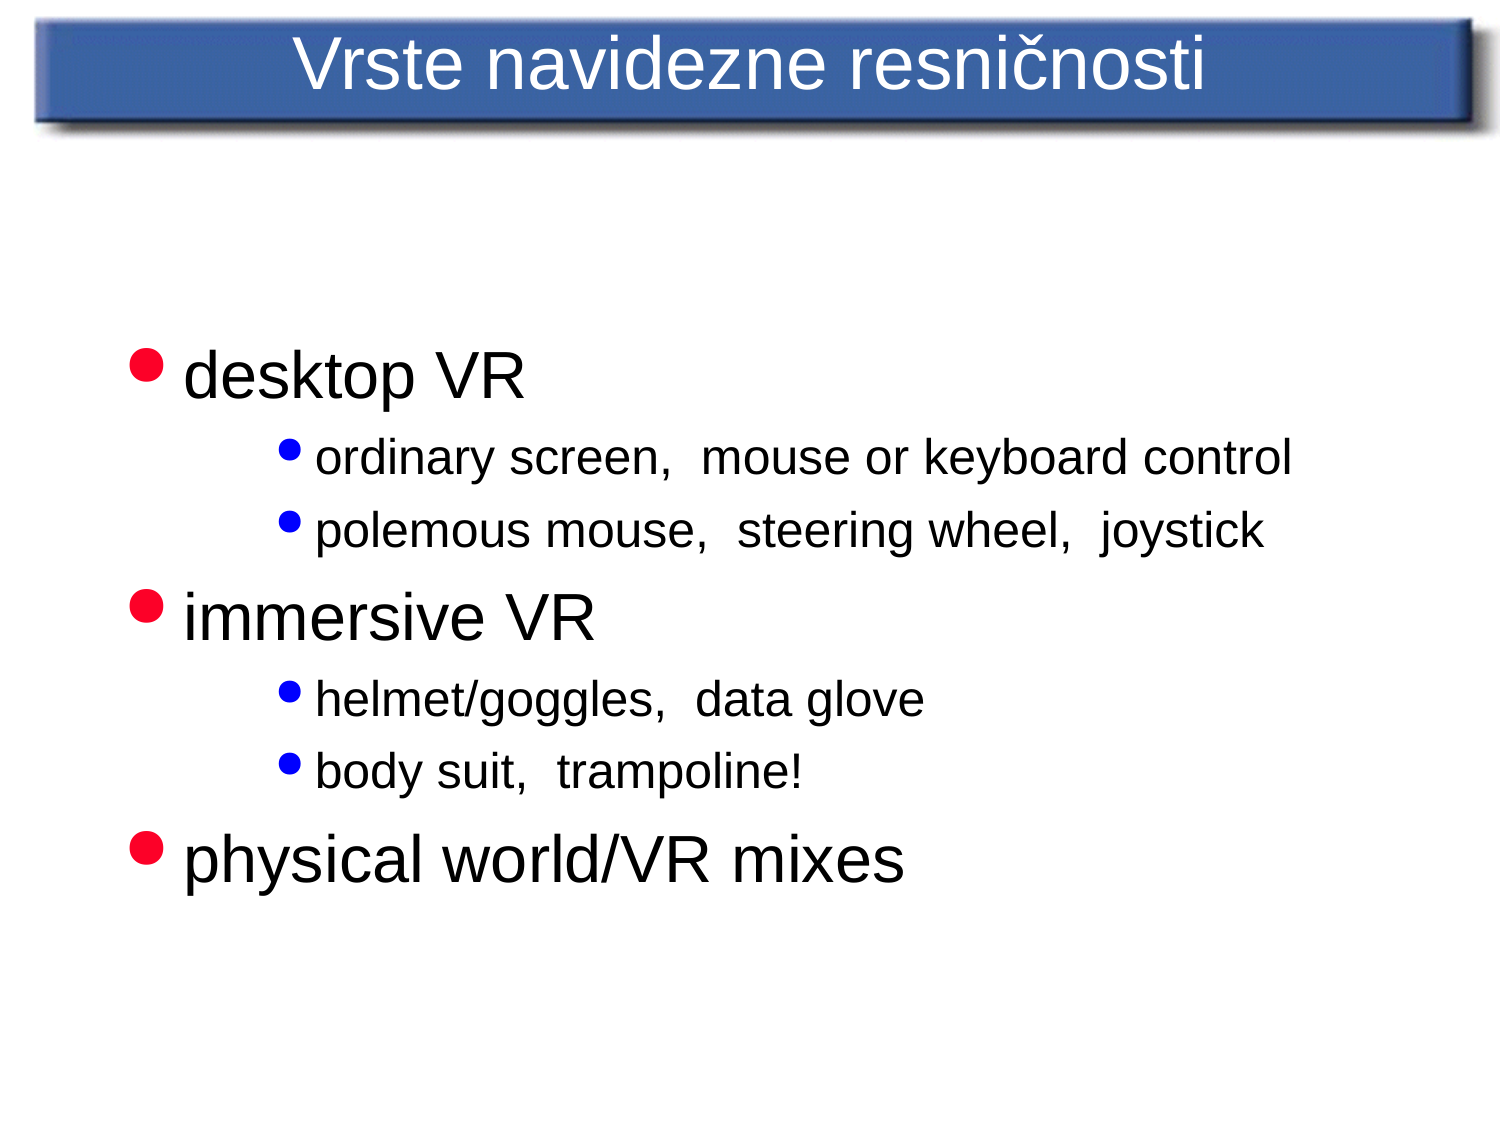

# Vrste navidezne resničnosti
desktop VR
ordinary screen, mouse or keyboard control
polemous mouse, steering wheel, joystick
immersive VR
helmet/goggles, data glove
body suit, trampoline!
physical world/VR mixes